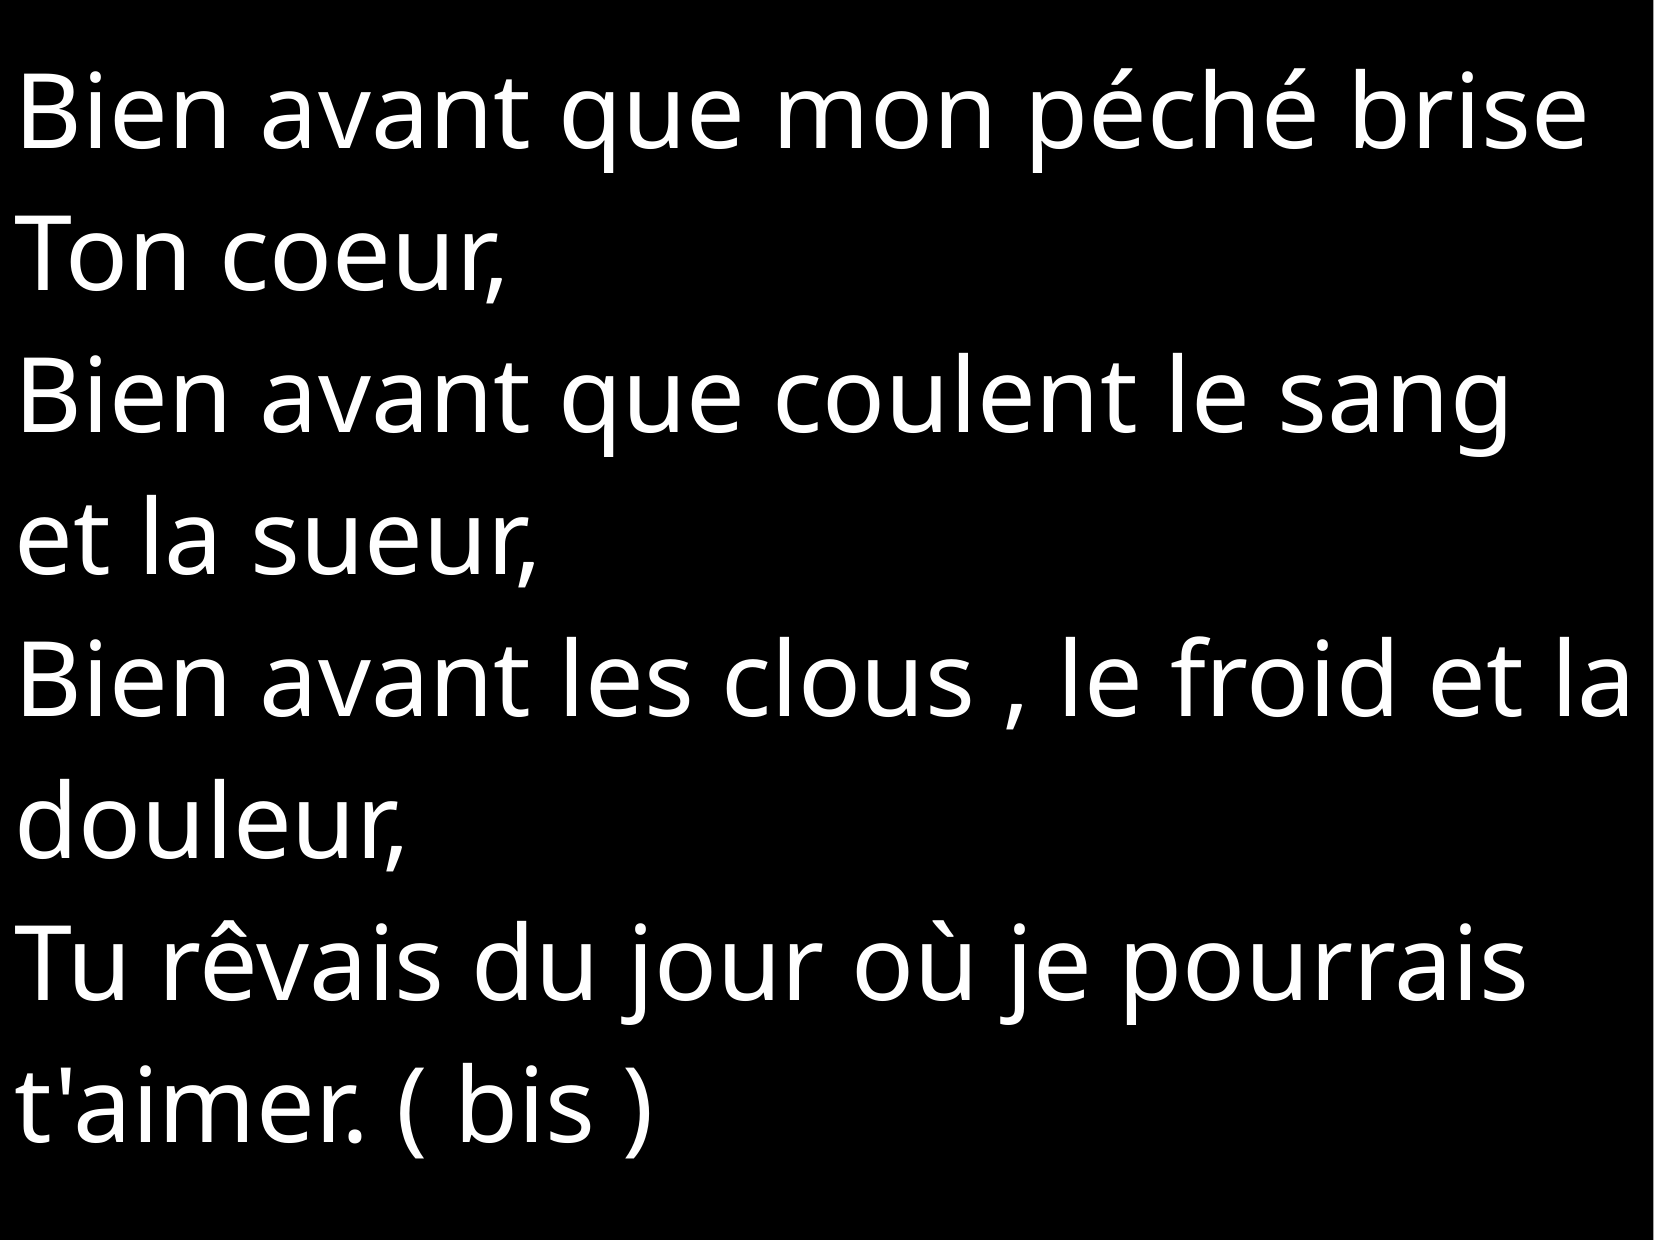

Bien avant que mon péché brise Ton coeur,
Bien avant que coulent le sang et la sueur,
Bien avant les clous , le froid et la douleur,
Tu rêvais du jour où je pourrais t'aimer. ( bis )